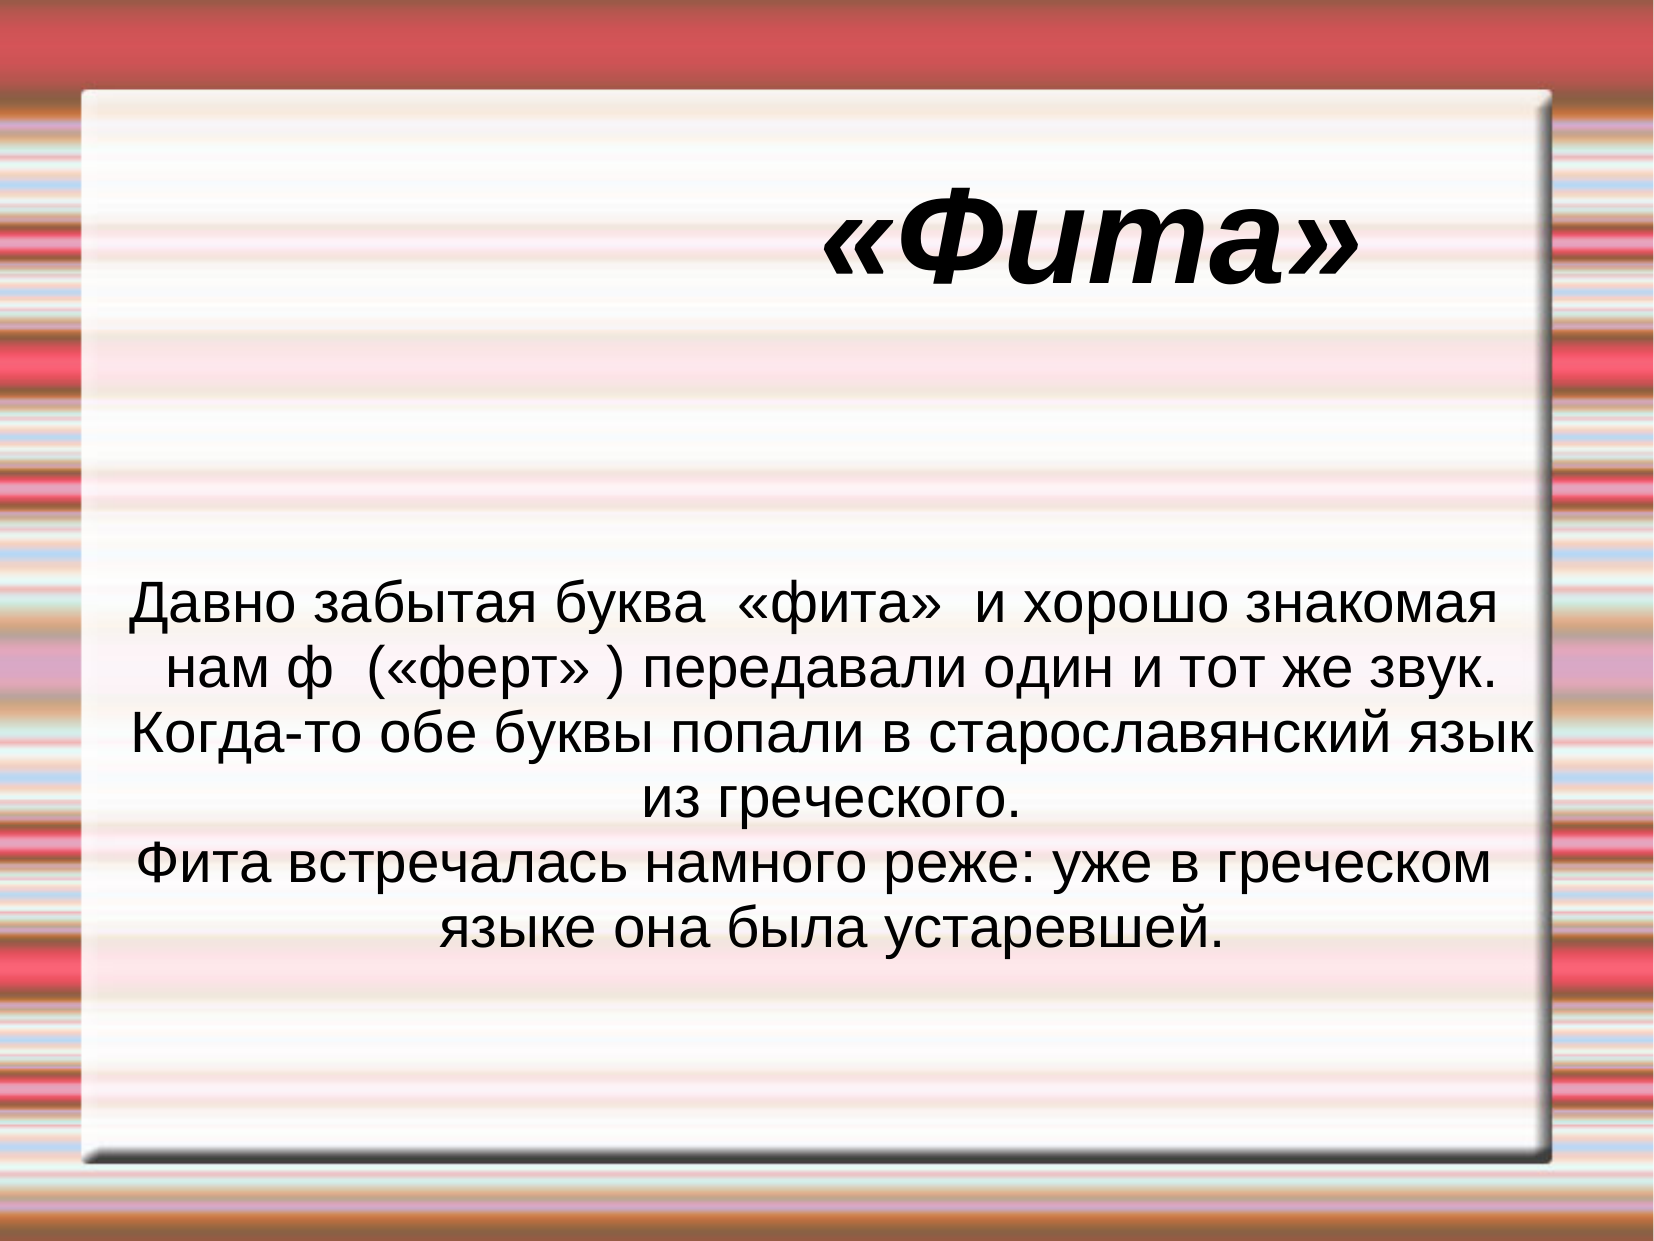

# «Фита»
Давно забытая буква «фита» и хорошо знакомая нам ф («ферт» ) передавали один и тот же звук. Когда-то обе буквы попали в старославянский язык из греческого.
Фита встречалась намного реже: уже в греческом языке она была устаревшей.